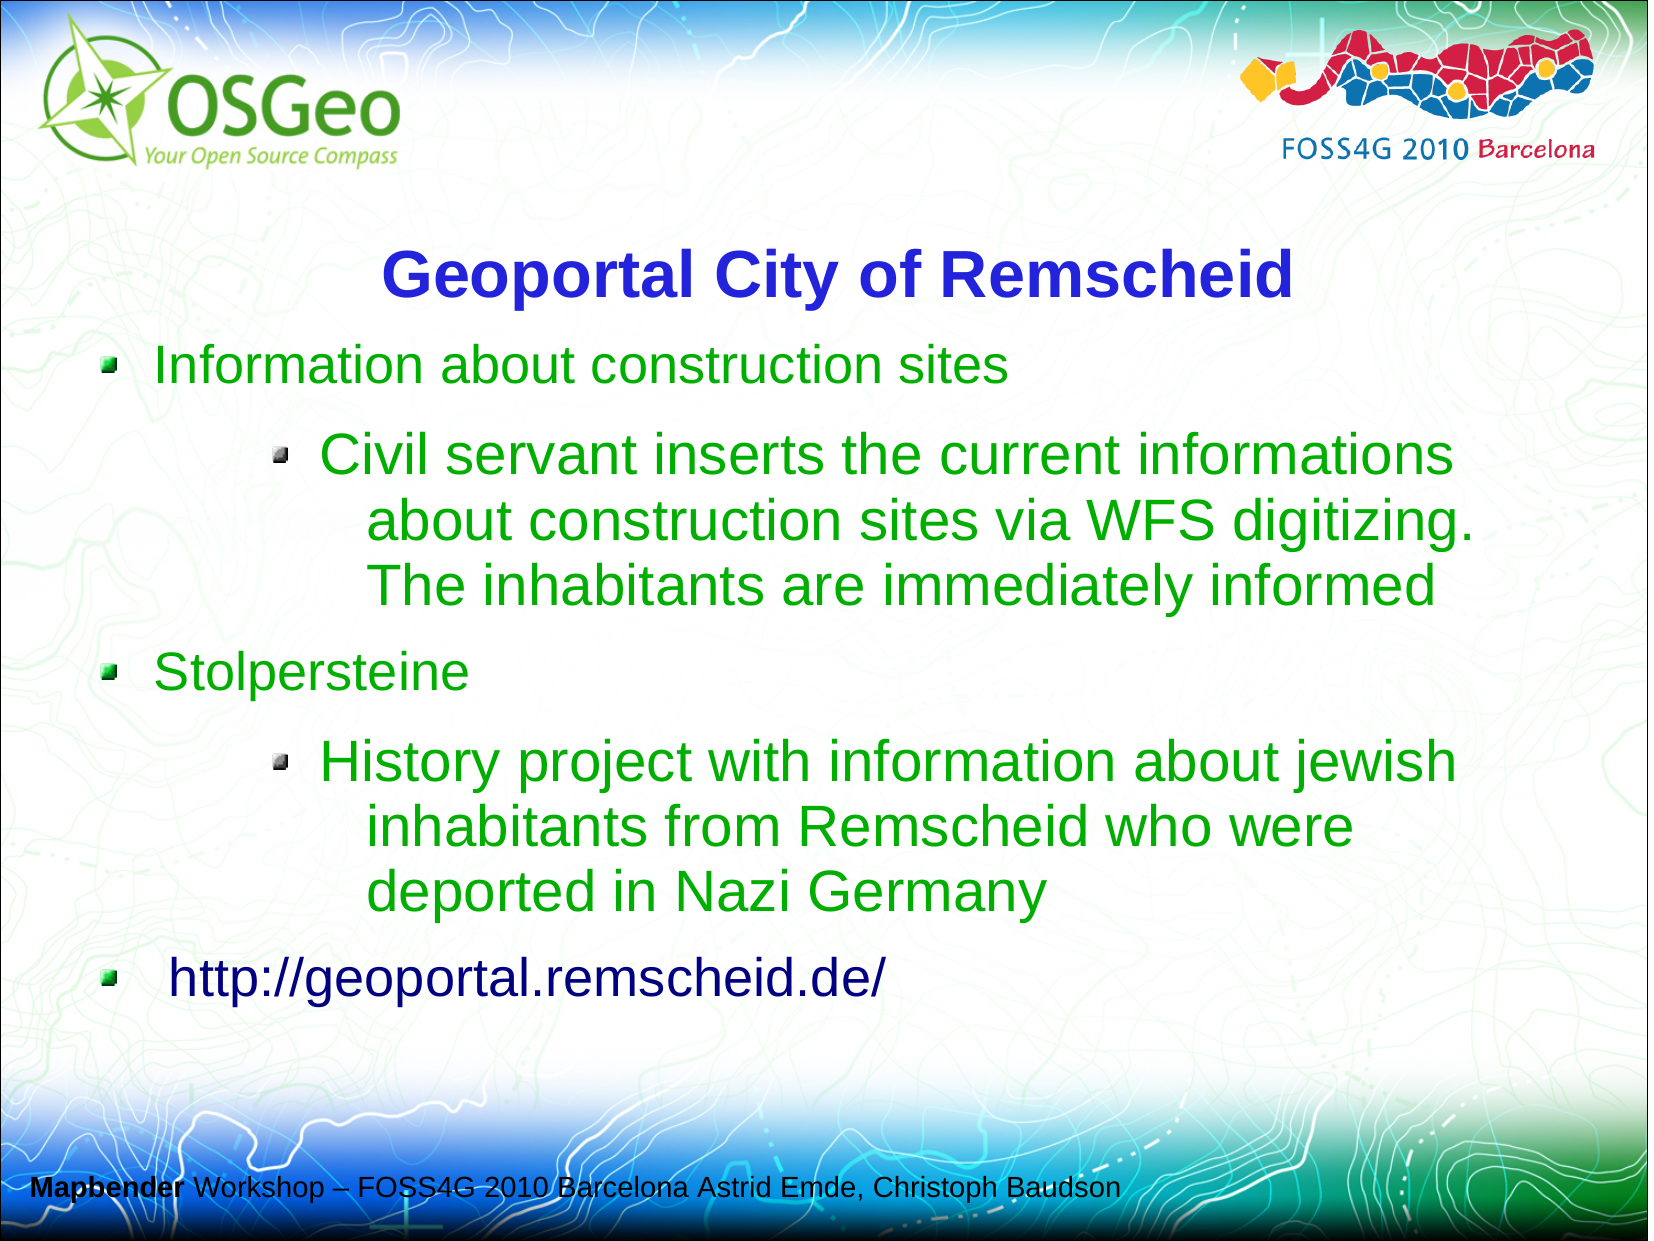

# Geoportal City of Remscheid
Information about construction sites
Civil servant inserts the current informations about construction sites via WFS digitizing. The inhabitants are immediately informed
Stolpersteine
History project with information about jewish inhabitants from Remscheid who were deported in Nazi Germany
 http://geoportal.remscheid.de/